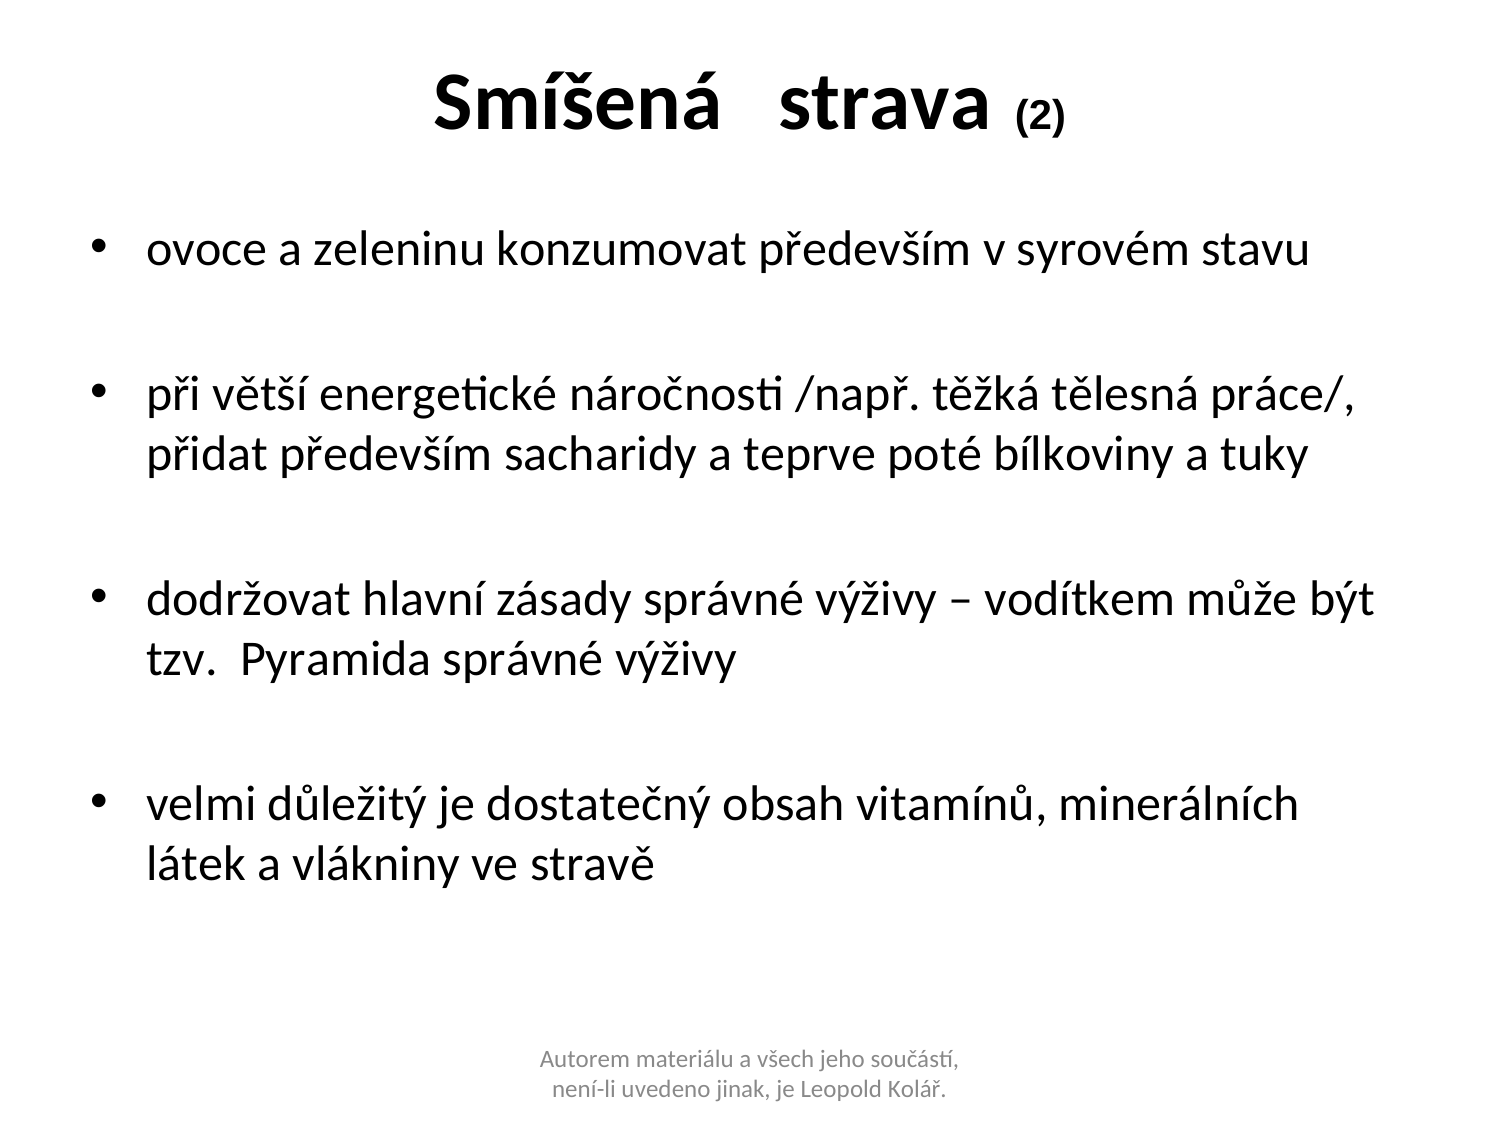

# Smíšená strava (2)
ovoce a zeleninu konzumovat především v syrovém stavu
při větší energetické náročnosti /např. těžká tělesná práce/, přidat především sacharidy a teprve poté bílkoviny a tuky
dodržovat hlavní zásady správné výživy – vodítkem může být tzv. Pyramida správné výživy
velmi důležitý je dostatečný obsah vitamínů, minerálních látek a vlákniny ve stravě
Autorem materiálu a všech jeho součástí, není-li uvedeno jinak, je Leopold Kolář.